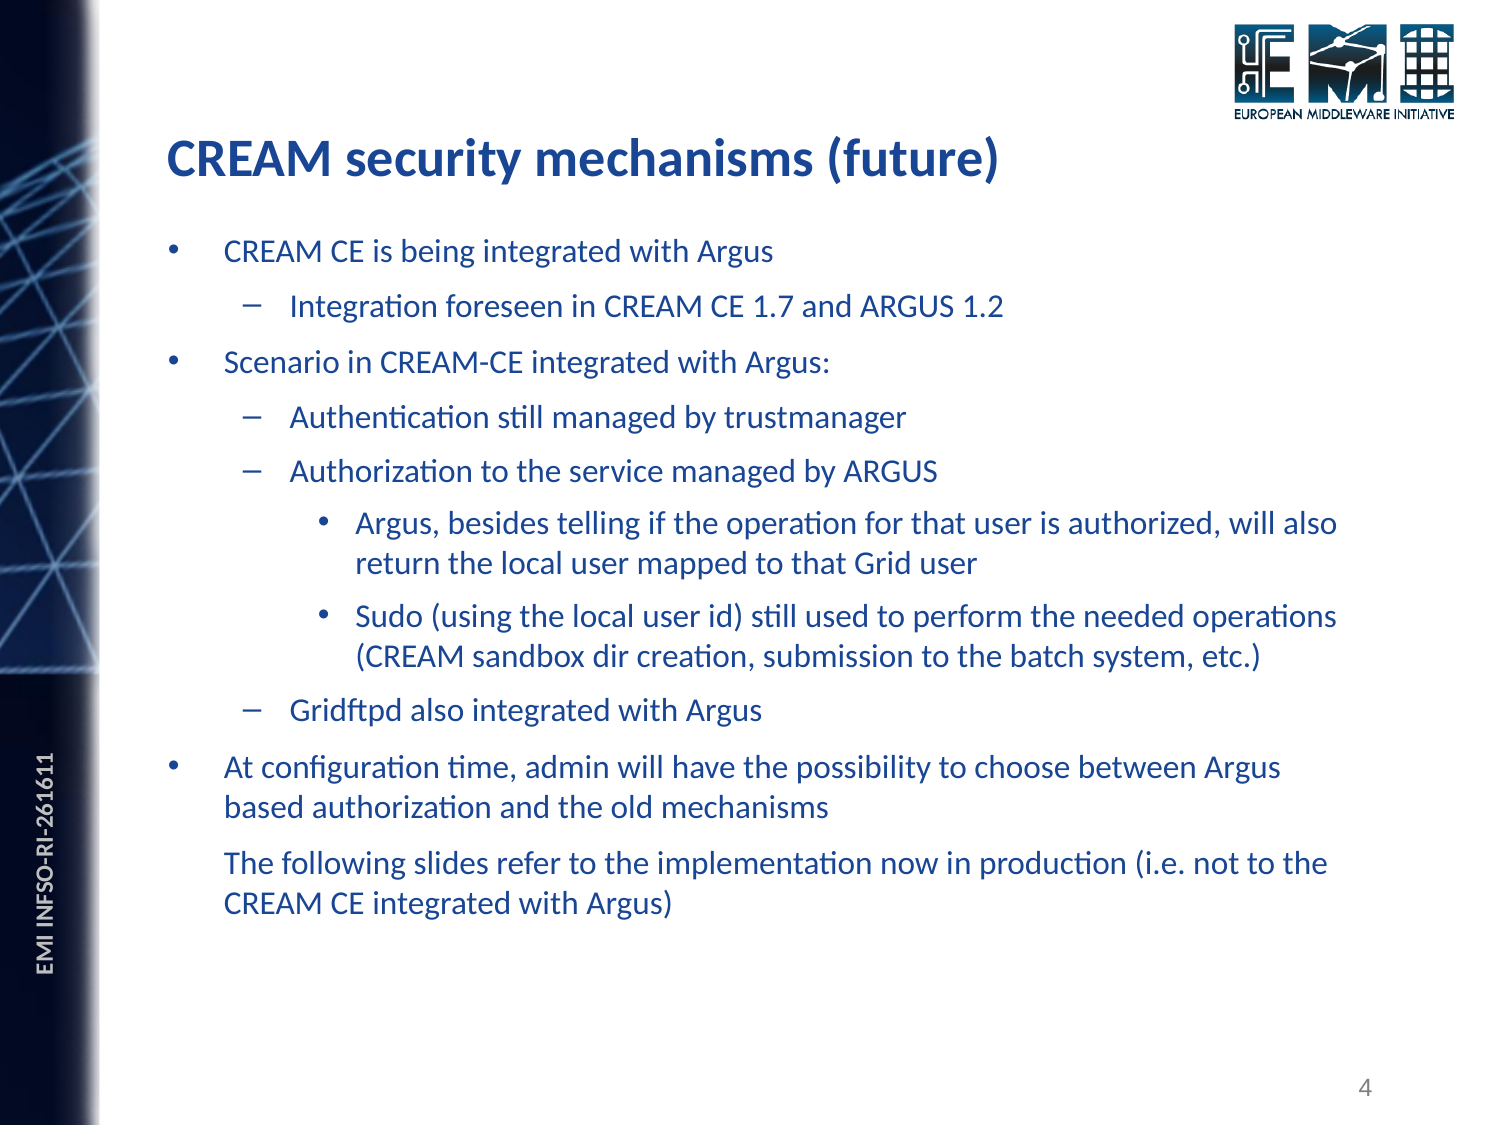

CREAM security mechanisms (future)
# CREAM CE is being integrated with Argus
Integration foreseen in CREAM CE 1.7 and ARGUS 1.2
Scenario in CREAM-CE integrated with Argus:
Authentication still managed by trustmanager
Authorization to the service managed by ARGUS
Argus, besides telling if the operation for that user is authorized, will also return the local user mapped to that Grid user
Sudo (using the local user id) still used to perform the needed operations (CREAM sandbox dir creation, submission to the batch system, etc.)
Gridftpd also integrated with Argus
At configuration time, admin will have the possibility to choose between Argus based authorization and the old mechanisms
The following slides refer to the implementation now in production (i.e. not to the CREAM CE integrated with Argus)